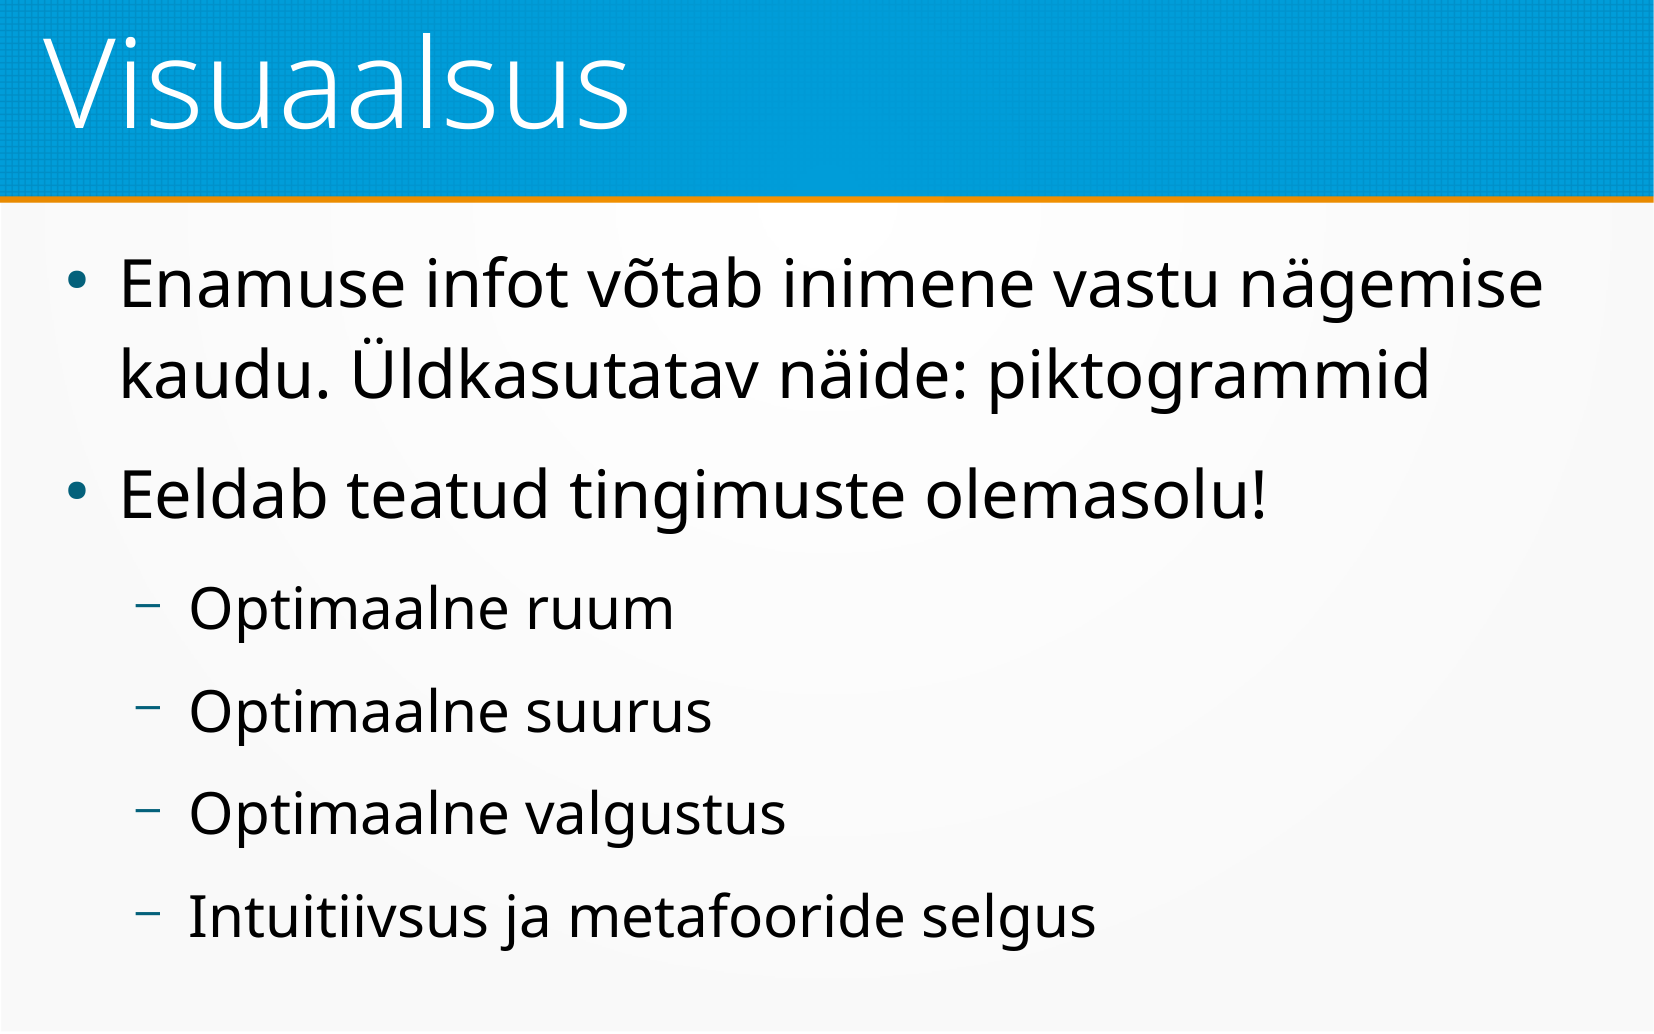

# Visuaalsus
Enamuse infot võtab inimene vastu nägemise kaudu. Üldkasutatav näide: piktogrammid
Eeldab teatud tingimuste olemasolu!
Optimaalne ruum
Optimaalne suurus
Optimaalne valgustus
Intuitiivsus ja metafooride selgus